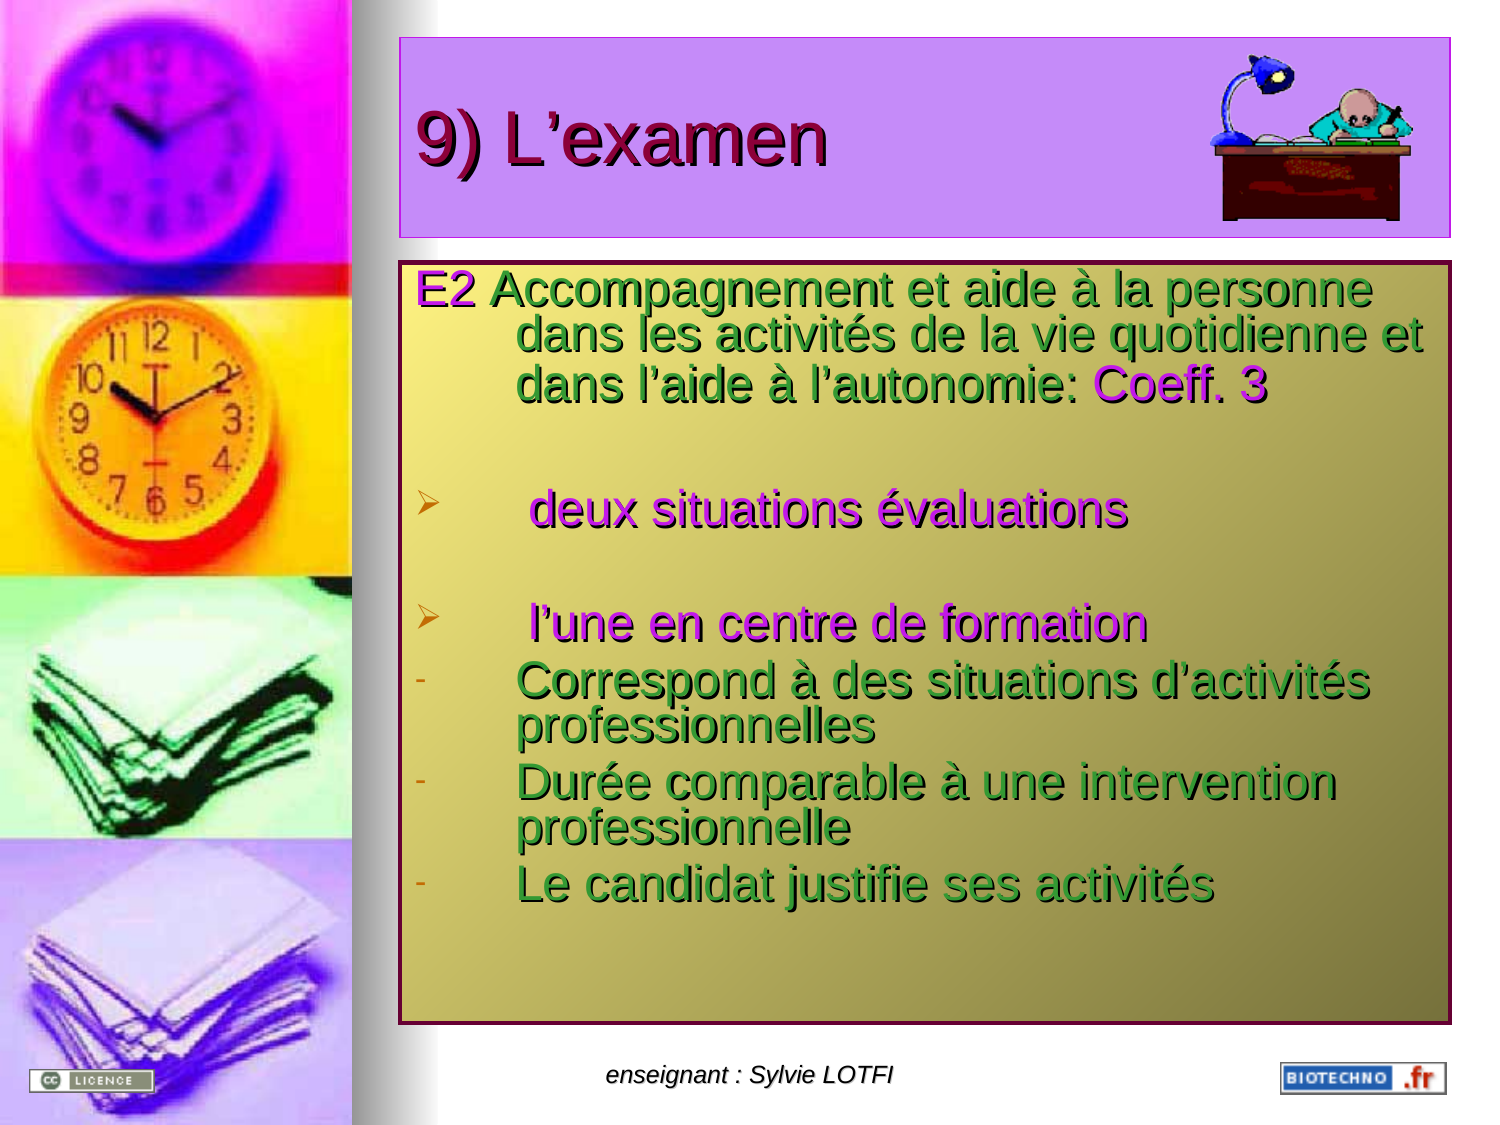

# 9) L’examen
E2 Accompagnement et aide à la personne dans les activités de la vie quotidienne et dans l’aide à l’autonomie: Coeff. 3
 deux situations évaluations
 l’une en centre de formation
Correspond à des situations d’activités professionnelles
Durée comparable à une intervention professionnelle
Le candidat justifie ses activités